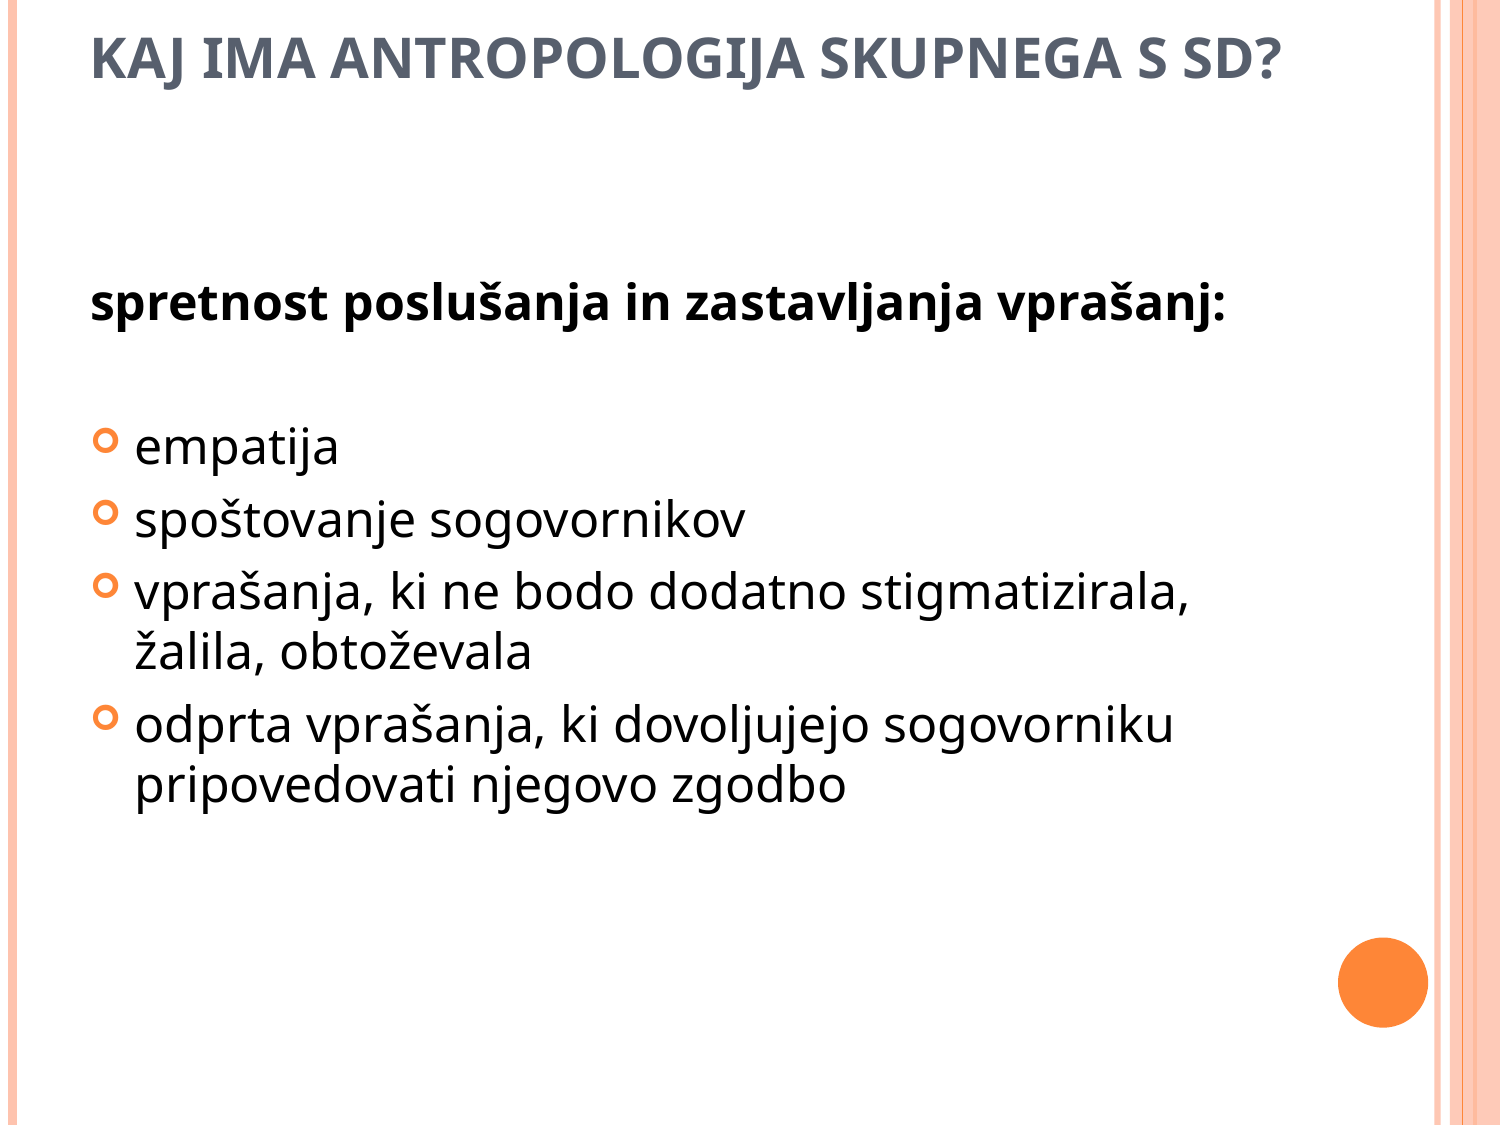

# KAJ IMA ANTROPOLOGIJA SKUPNEGA S SD?
spretnost poslušanja in zastavljanja vprašanj:
empatija
spoštovanje sogovornikov
vprašanja, ki ne bodo dodatno stigmatizirala, žalila, obtoževala
odprta vprašanja, ki dovoljujejo sogovorniku pripovedovati njegovo zgodbo